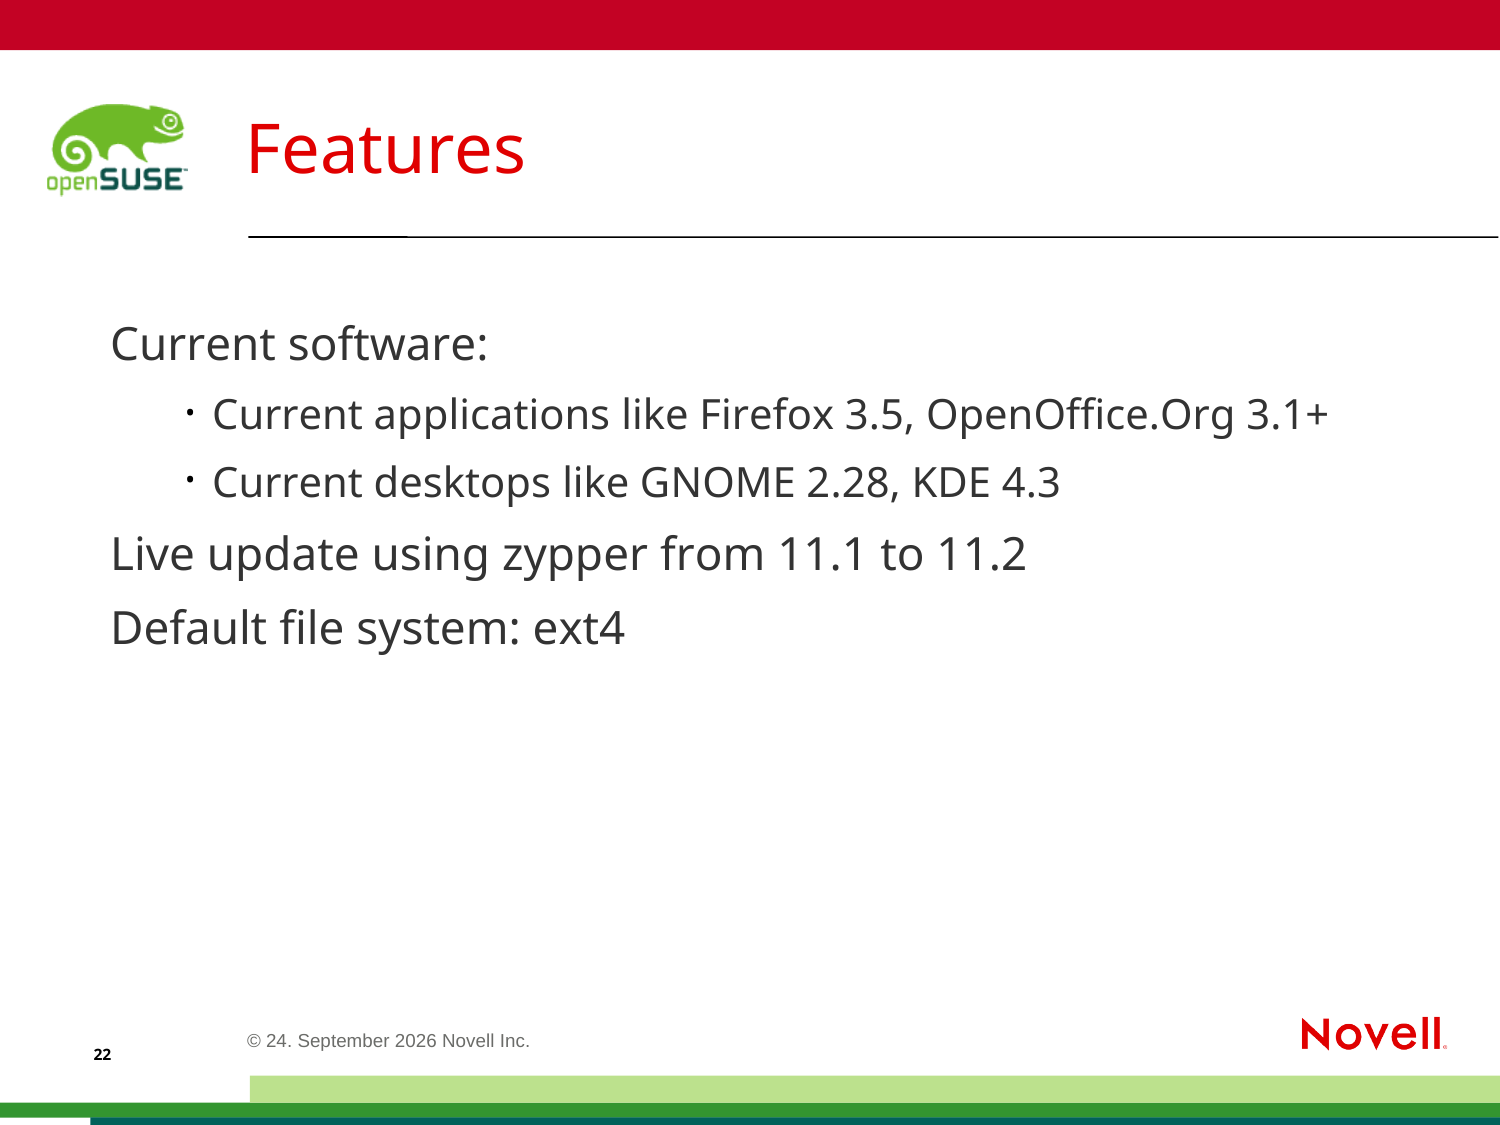

# Features
Current software:
Current applications like Firefox 3.5, OpenOffice.Org 3.1+
Current desktops like GNOME 2.28, KDE 4.3
Live update using zypper from 11.1 to 11.2
Default file system: ext4